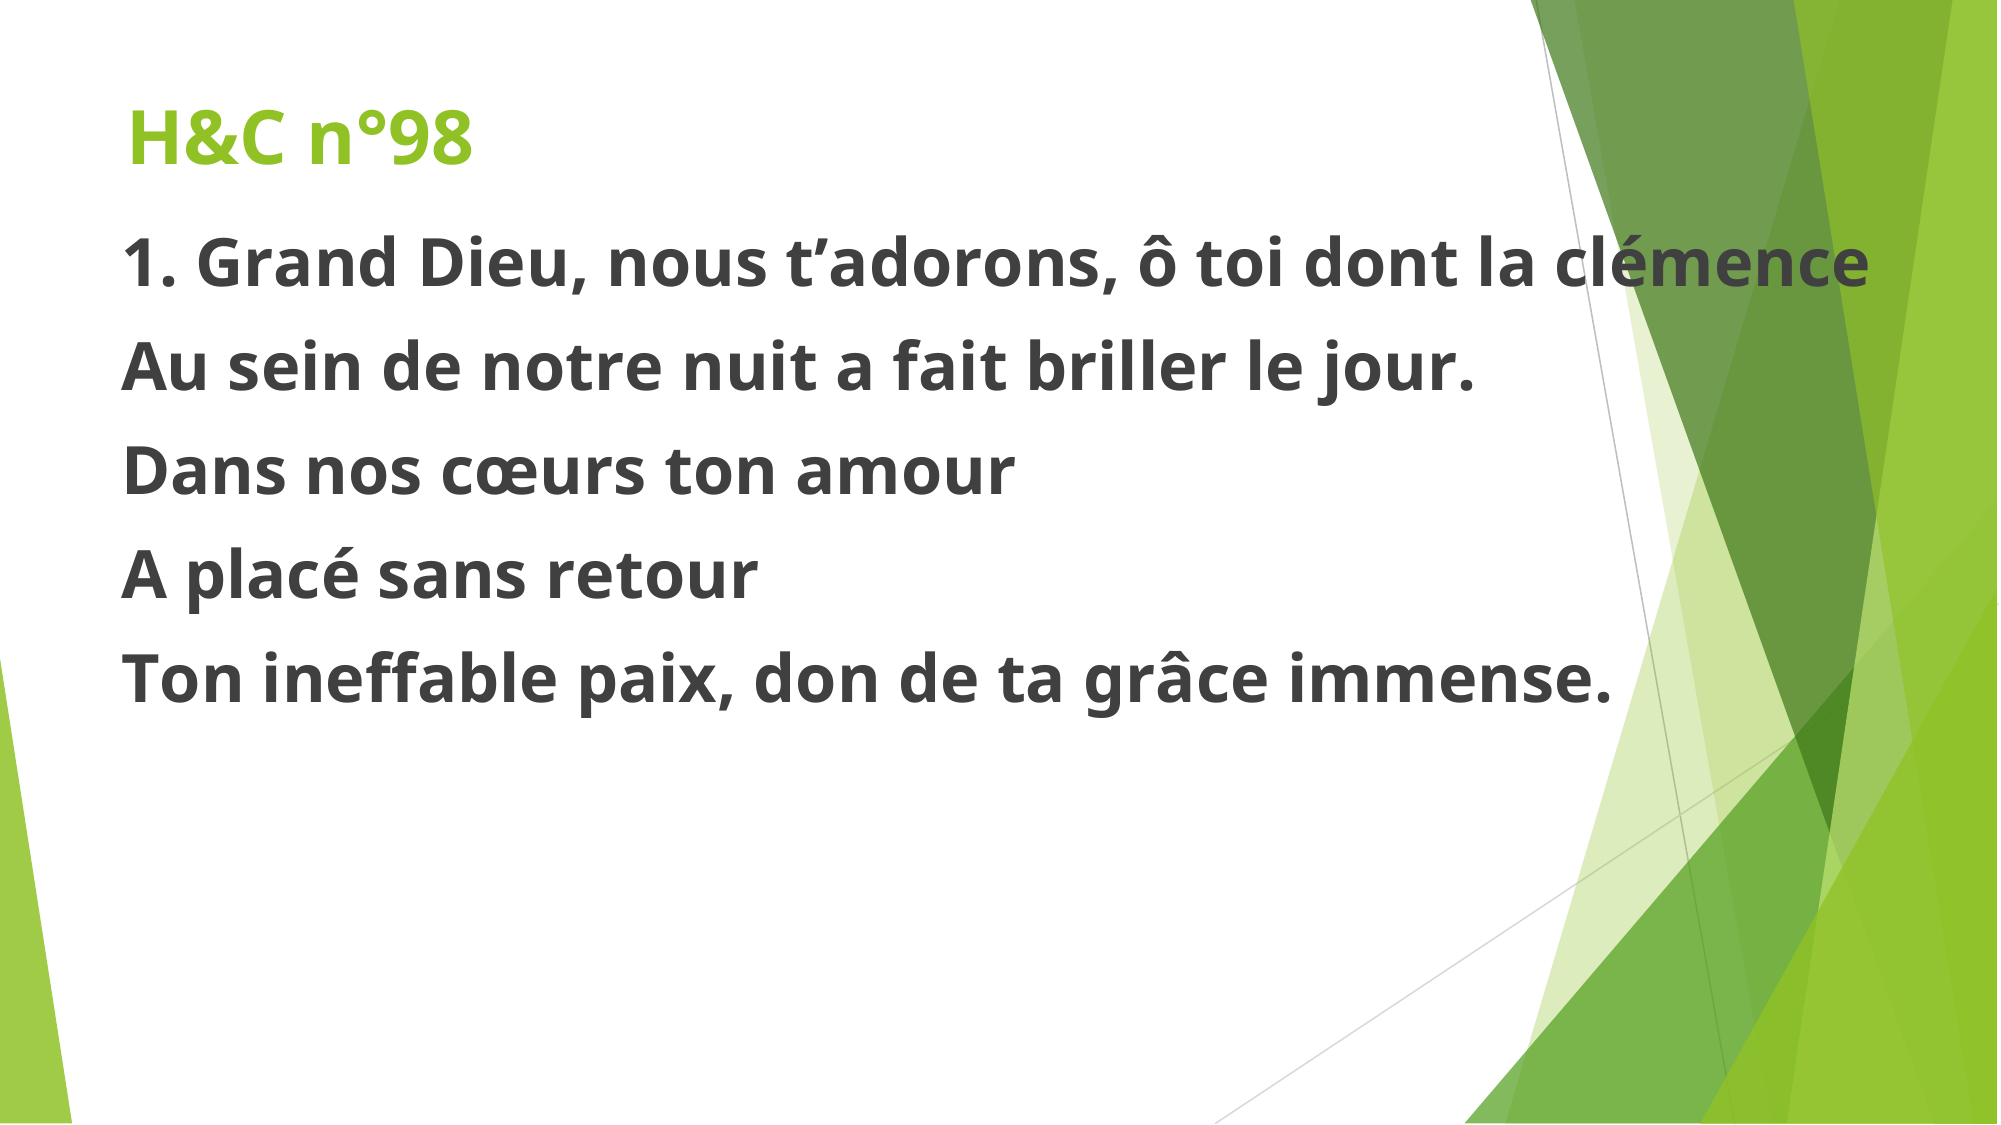

H&C n°98
1. Grand Dieu, nous t’adorons, ô toi dont la clémence
Au sein de notre nuit a fait briller le jour.
Dans nos cœurs ton amour
A placé sans retour
Ton ineffable paix, don de ta grâce immense.